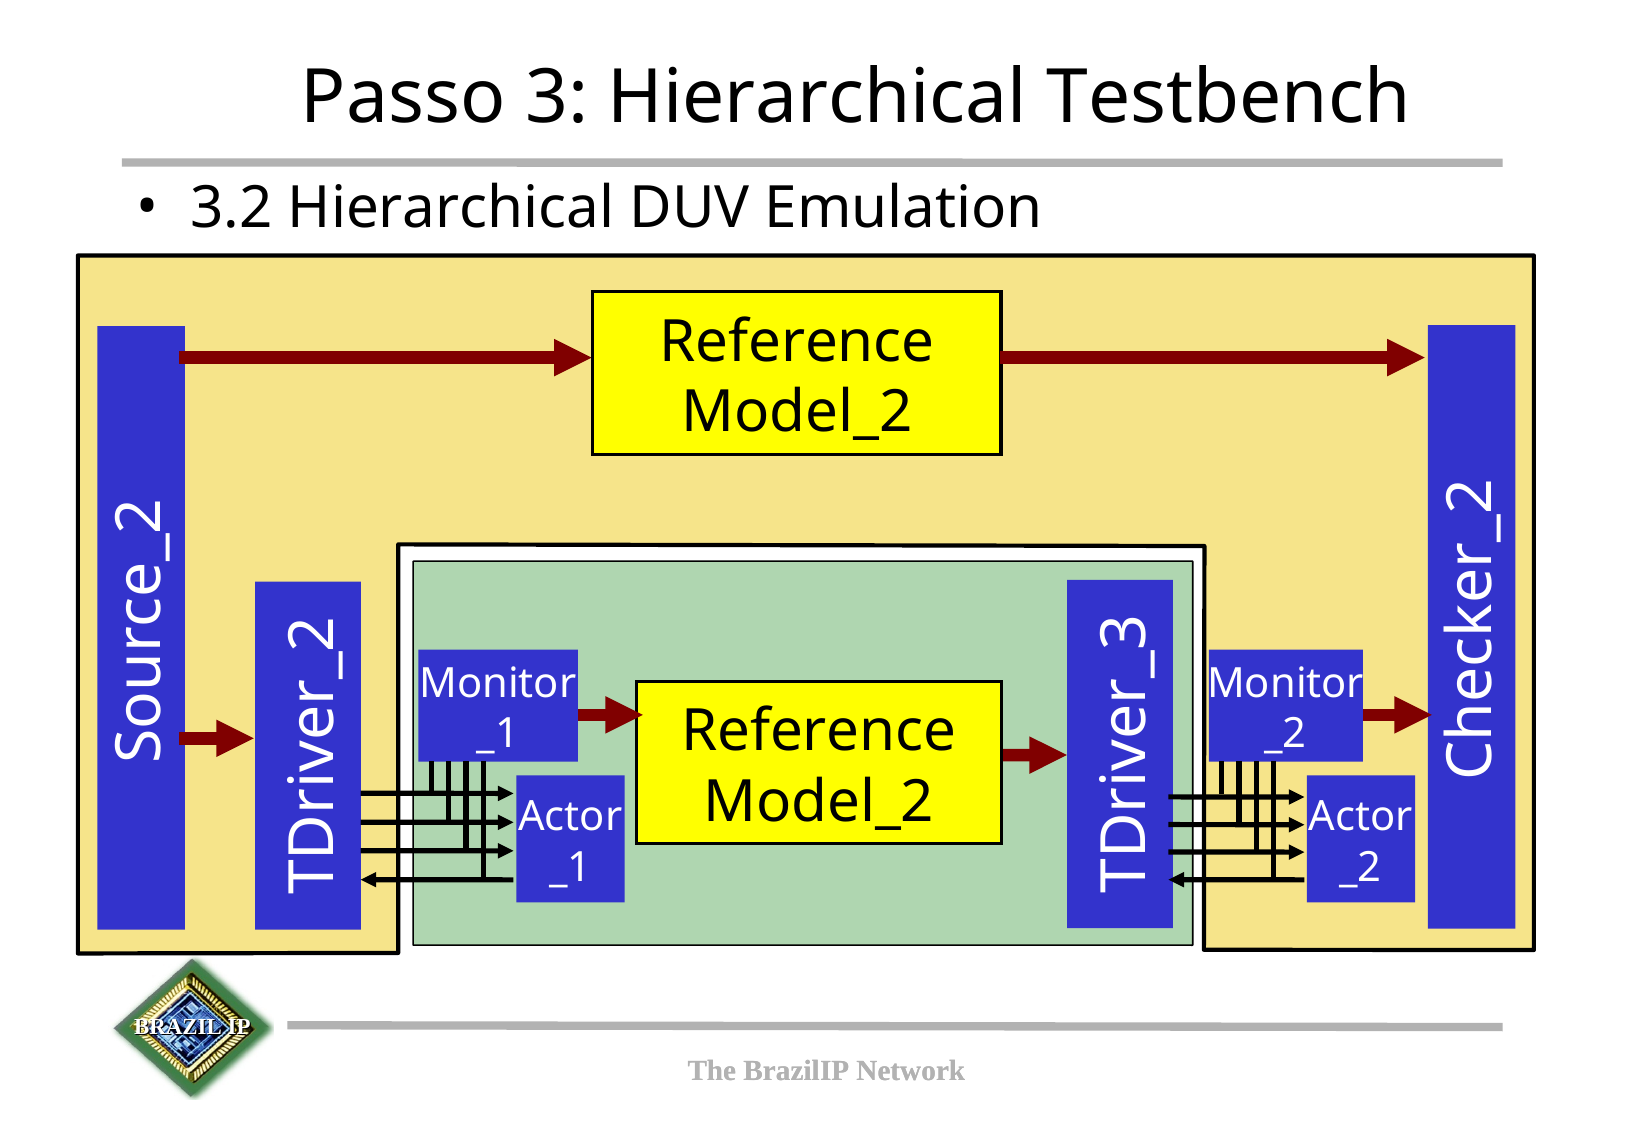

Passo 3: Hierarchical Testbench
3.2 Hierarchical DUV Emulation
Reference
Model_2
Checker_2
Source_2
TDriver_3
TDriver_2
Monitor
_1
Monitor
_2
Reference
Model_2
Actor
_1
Actor
_2